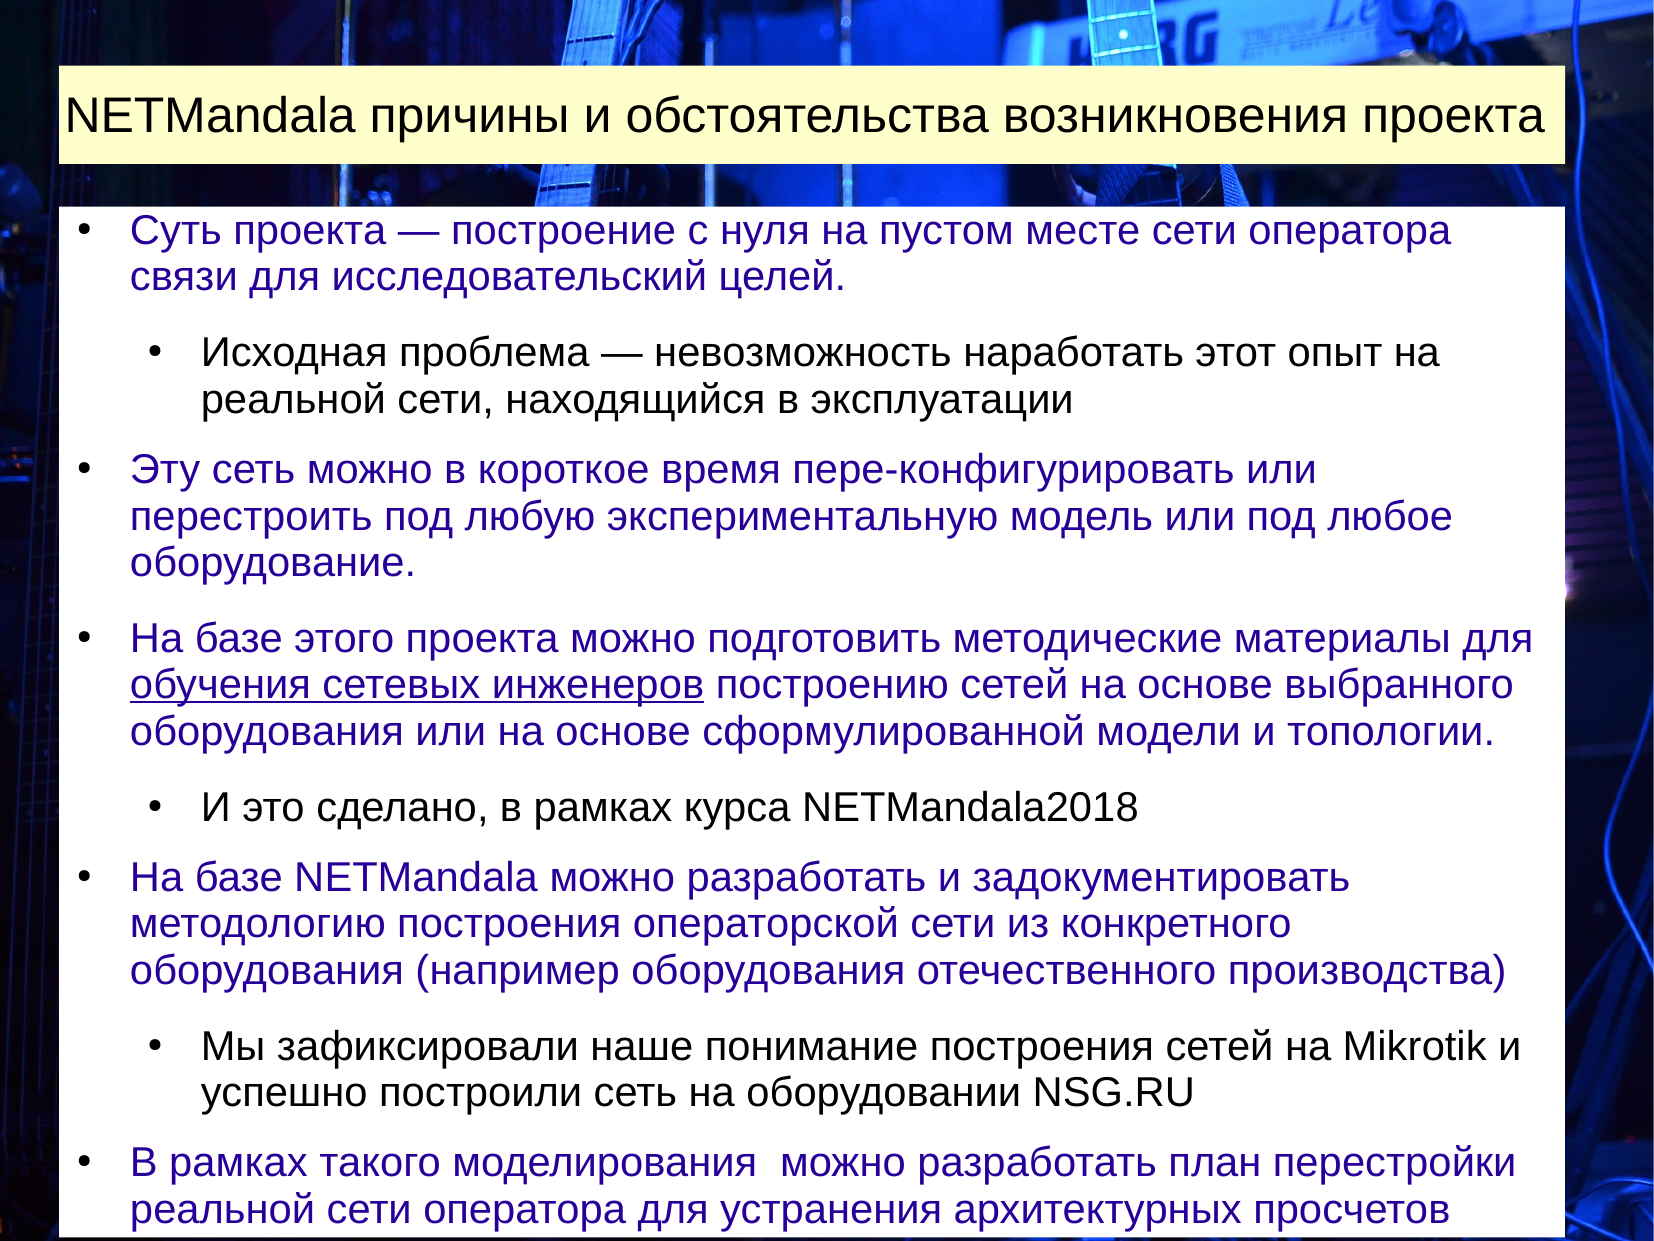

# NETMandala причины и обстоятельства возникновения проекта
Суть проекта — построение с нуля на пустом месте сети оператора связи для исследовательский целей.
Исходная проблема — невозможность наработать этот опыт на реальной сети, находящийся в эксплуатации
Эту сеть можно в короткое время пере-конфигурировать или перестроить под любую экспериментальную модель или под любое оборудование.
На базе этого проекта можно подготовить методические материалы для обучения сетевых инженеров построению сетей на основе выбранного оборудования или на основе сформулированной модели и топологии.
И это сделано, в рамках курса NETMandala2018
На базе NETMandala можно разработать и задокументировать методологию построения операторской сети из конкретного оборудования (например оборудования отечественного производства)
Мы зафиксировали наше понимание построения сетей на Mikrotik и успешно построили сеть на оборудовании NSG.RU
В рамках такого моделирования можно разработать план перестройки реальной сети оператора для устранения архитектурных просчетов